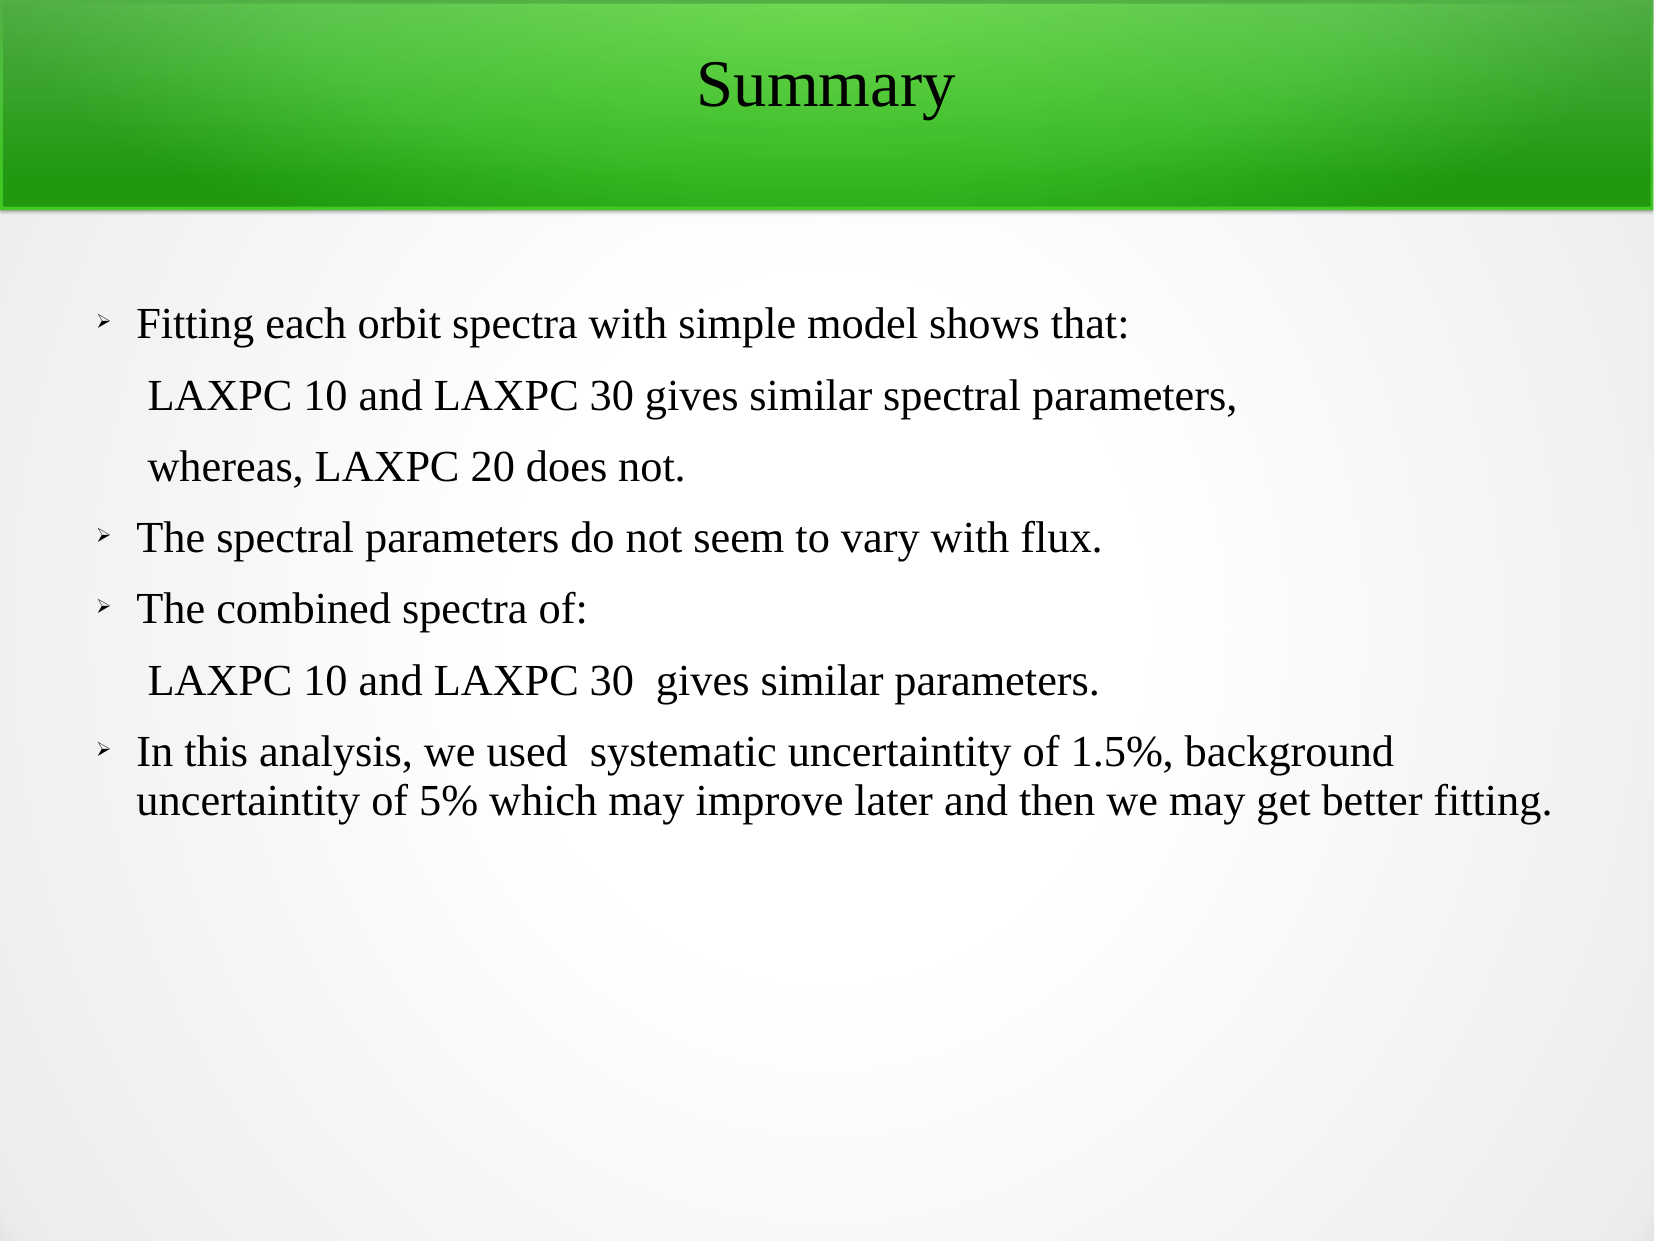

# Summary
Fitting each orbit spectra with simple model shows that:
 LAXPC 10 and LAXPC 30 gives similar spectral parameters,
 whereas, LAXPC 20 does not.
The spectral parameters do not seem to vary with flux.
The combined spectra of:
 LAXPC 10 and LAXPC 30 gives similar parameters.
In this analysis, we used systematic uncertaintity of 1.5%, background uncertaintity of 5% which may improve later and then we may get better fitting.